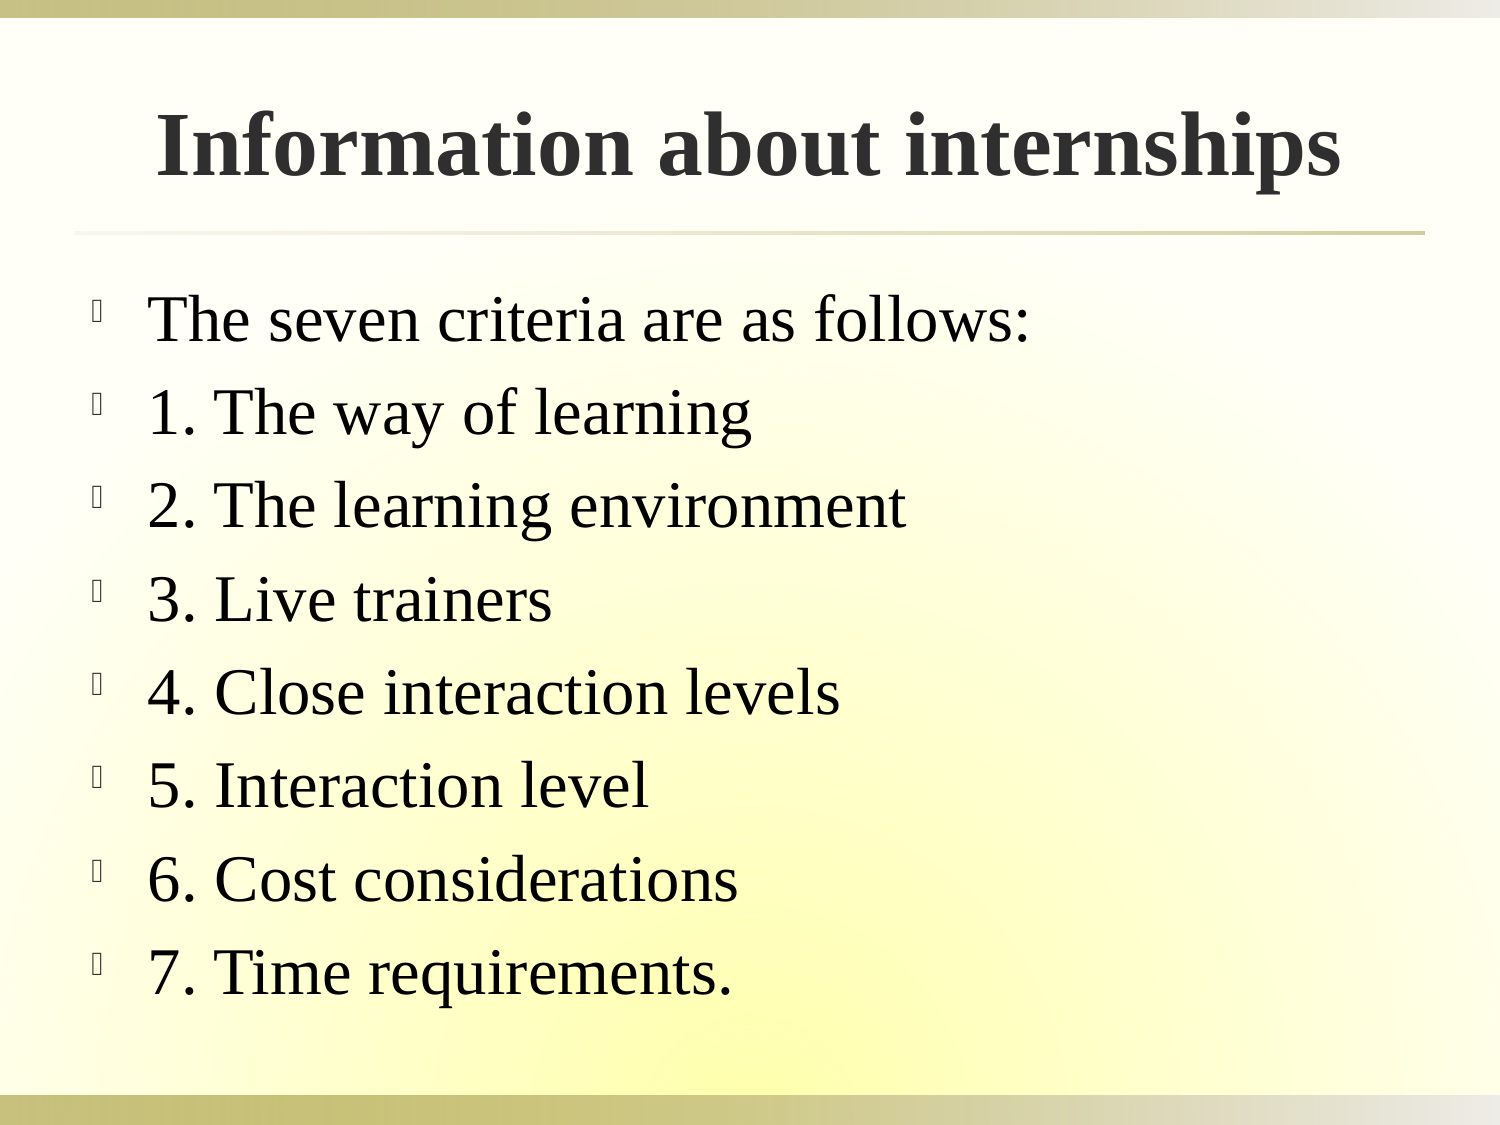

# Information about internships
The seven criteria are as follows:
1. The way of learning
2. The learning environment
3. Live trainers
4. Close interaction levels
5. Interaction level
6. Cost considerations
7. Time requirements.